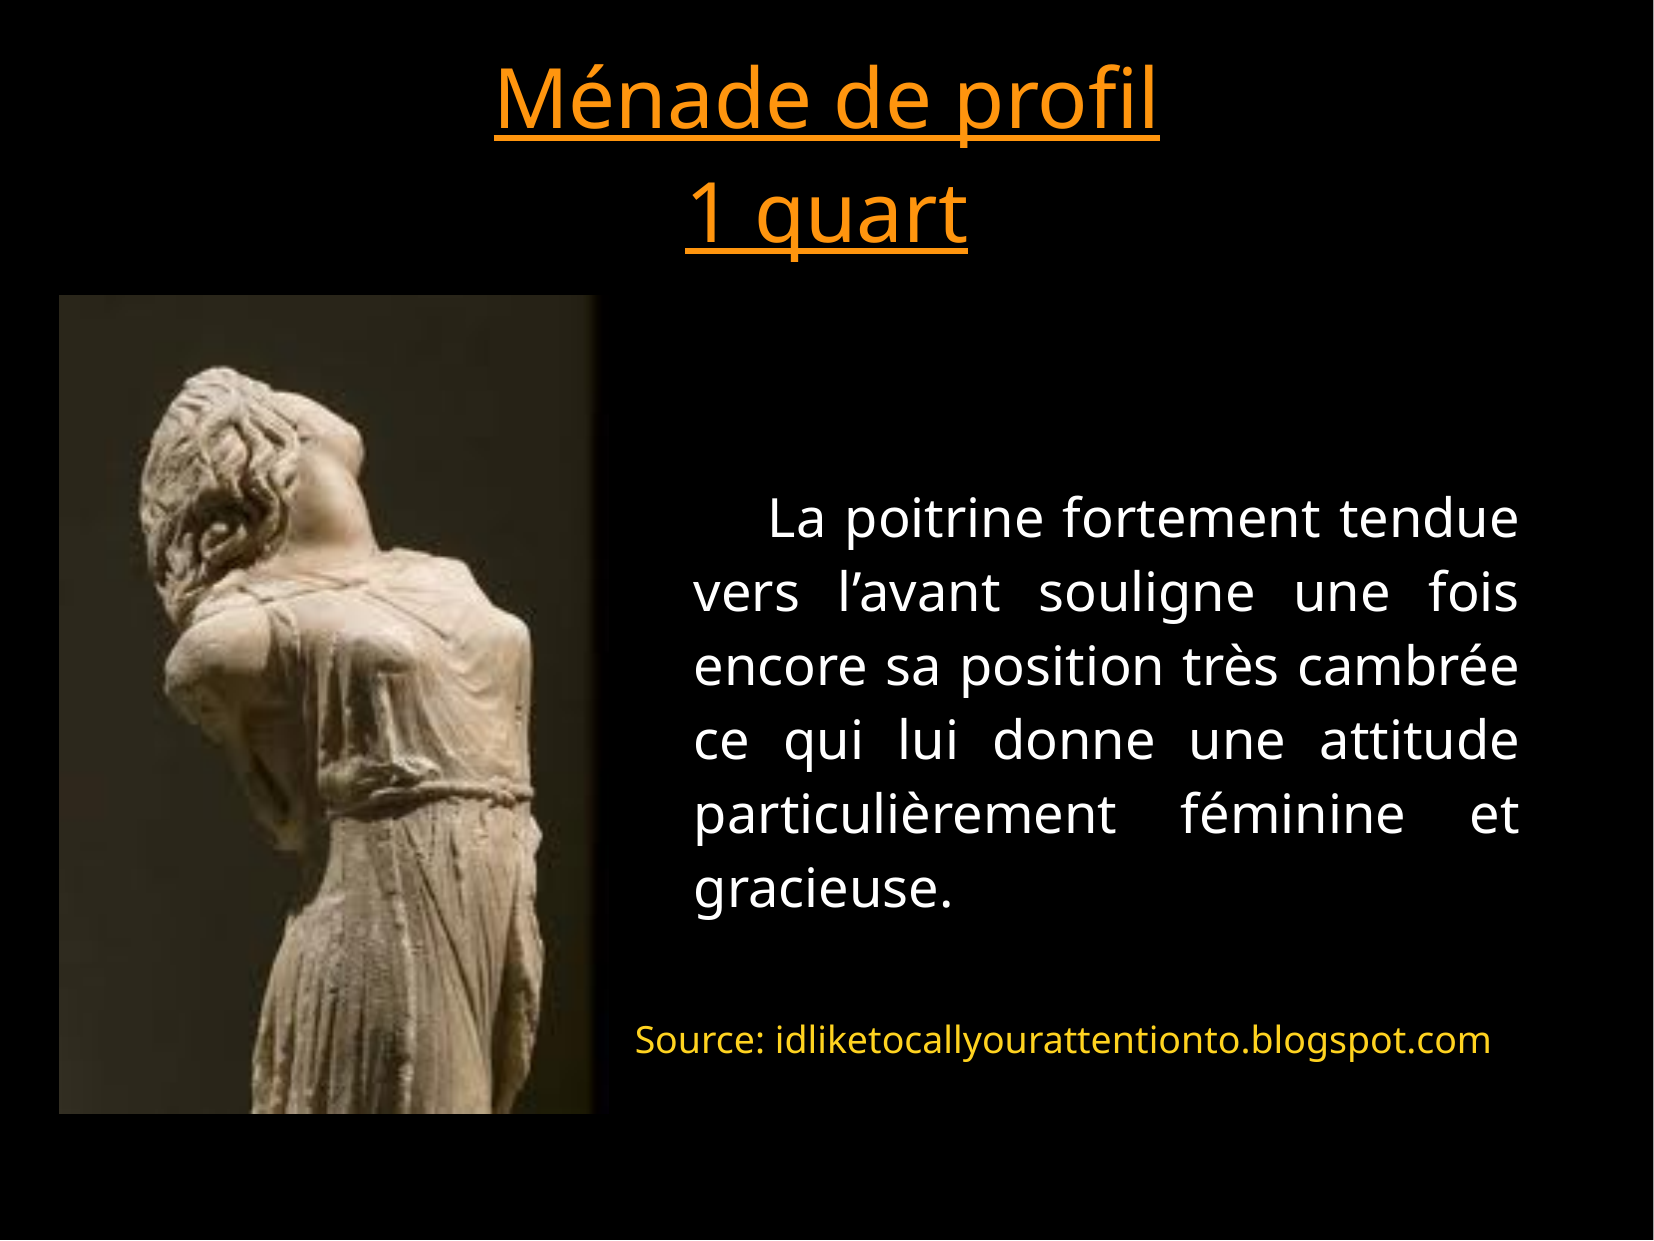

# Ménade de profil 1 quart
	La poitrine fortement tendue vers l’avant souligne une fois encore sa position très cambrée ce qui lui donne une attitude particulièrement féminine et gracieuse.
Source: idliketocallyourattentionto.blogspot.com